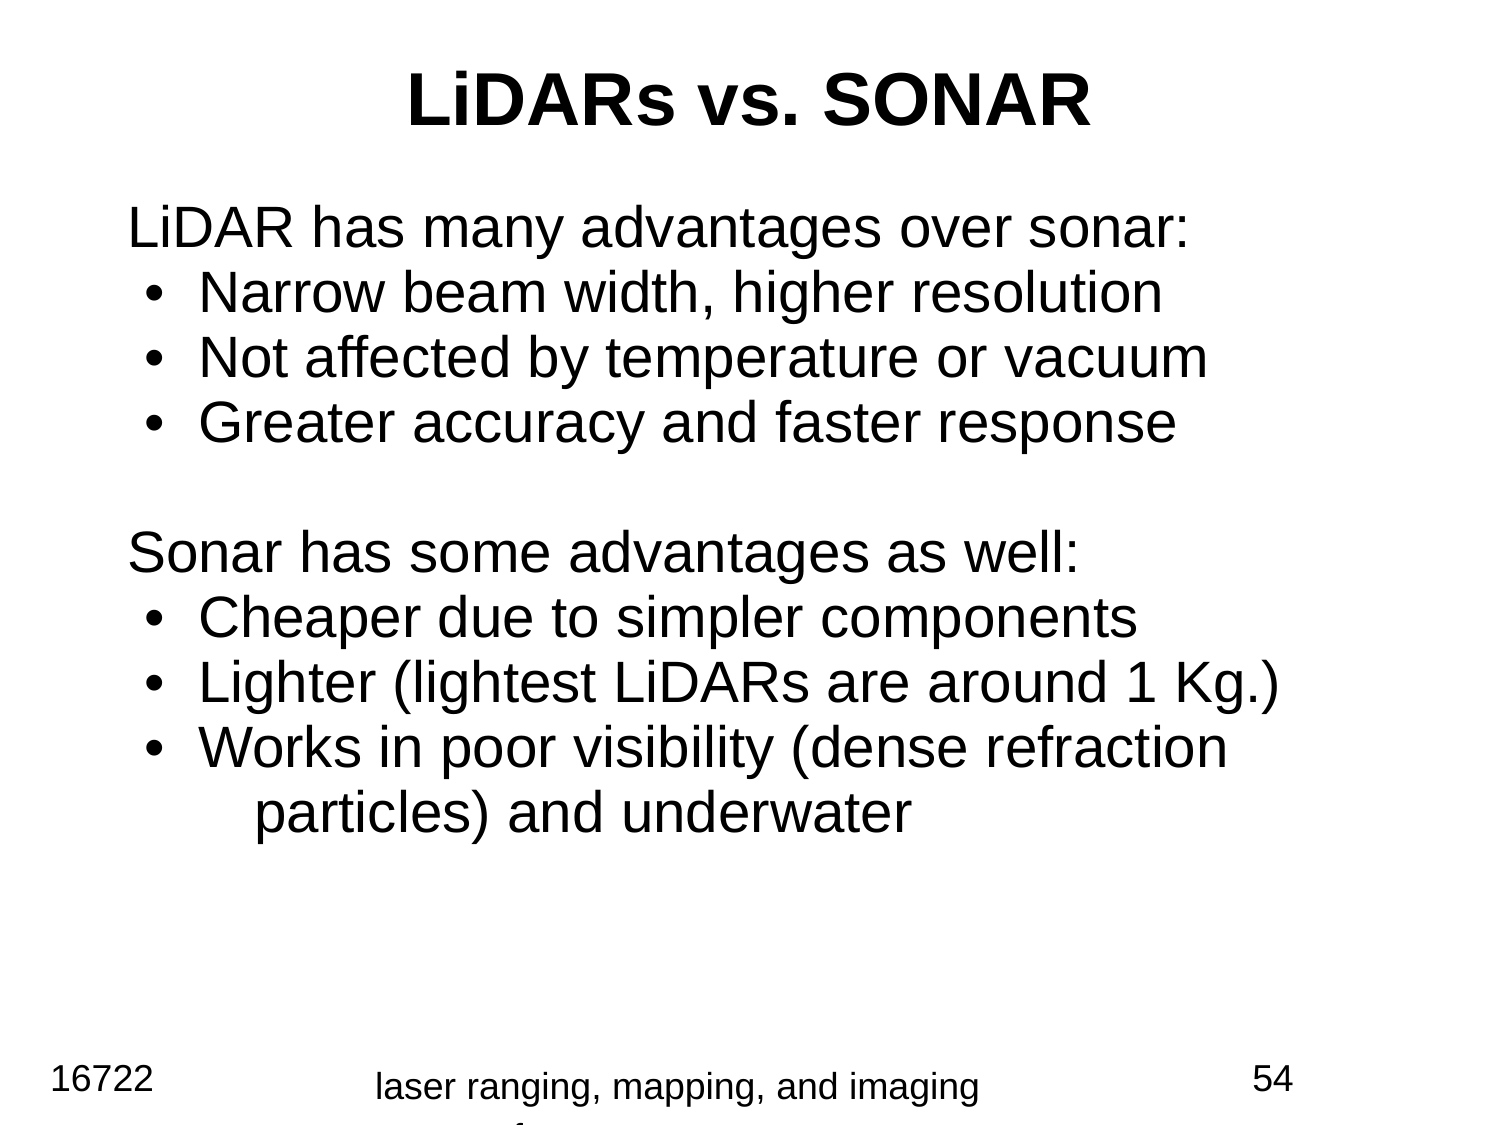

# LiDARs vs. SONAR
LiDAR has many advantages over sonar:
Narrow beam width, higher resolution
Not affected by temperature or vacuum
Greater accuracy and faster response
Sonar has some advantages as well:
Cheaper due to simpler components
Lighter (lightest LiDARs are around 1 Kg.)
Works in poor visibility (dense refraction particles) and underwater
<date/time>16722
<footer>laser ranging, mapping, and imaging systems for
exploration robots